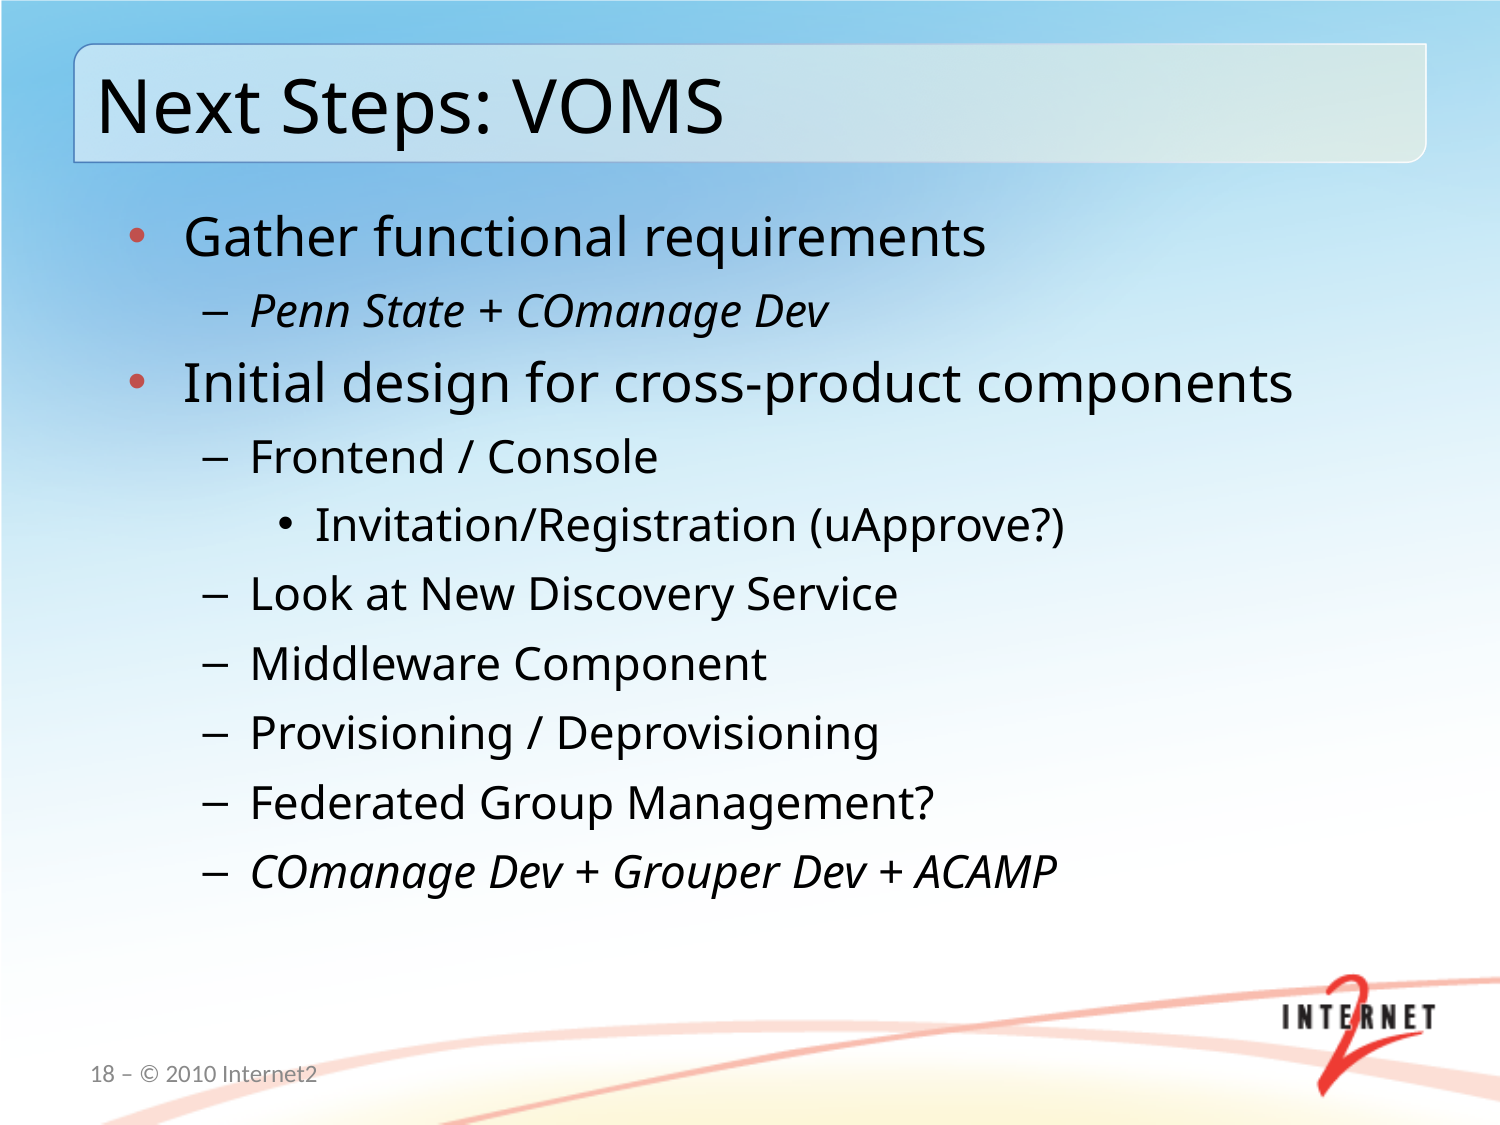

Next Steps: VOMS
# Gather functional requirements
Penn State + COmanage Dev
Initial design for cross-product components
Frontend / Console
Invitation/Registration (uApprove?)
Look at New Discovery Service
Middleware Component
Provisioning / Deprovisioning
Federated Group Management?
COmanage Dev + Grouper Dev + ACAMP
 – © 2010 Internet2